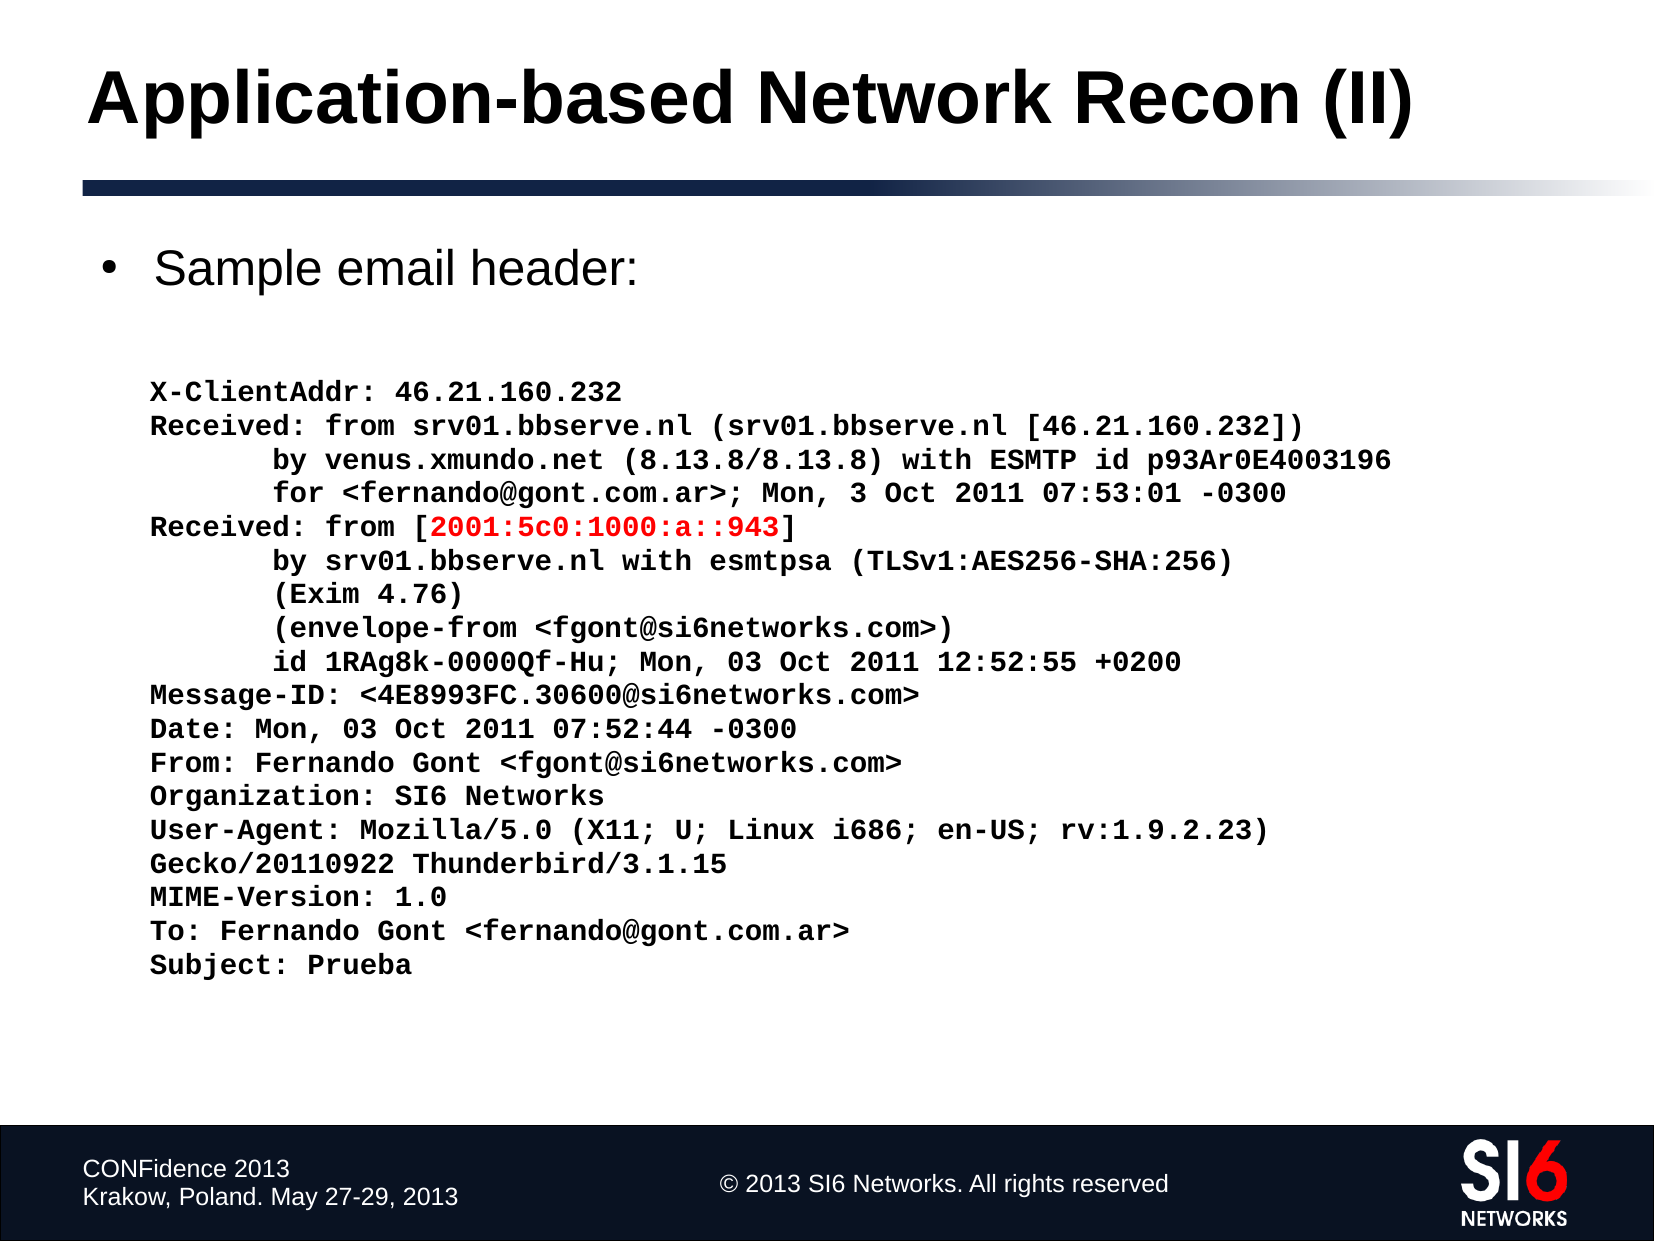

# Application-based Network Recon (II)
Sample email header:
X-ClientAddr: 46.21.160.232
Received: from srv01.bbserve.nl (srv01.bbserve.nl [46.21.160.232])
 by venus.xmundo.net (8.13.8/8.13.8) with ESMTP id p93Ar0E4003196
 for <fernando@gont.com.ar>; Mon, 3 Oct 2011 07:53:01 -0300
Received: from [2001:5c0:1000:a::943]
 by srv01.bbserve.nl with esmtpsa (TLSv1:AES256-SHA:256)
 (Exim 4.76)
 (envelope-from <fgont@si6networks.com>)
 id 1RAg8k-0000Qf-Hu; Mon, 03 Oct 2011 12:52:55 +0200
Message-ID: <4E8993FC.30600@si6networks.com>
Date: Mon, 03 Oct 2011 07:52:44 -0300
From: Fernando Gont <fgont@si6networks.com>
Organization: SI6 Networks
User-Agent: Mozilla/5.0 (X11; U; Linux i686; en-US; rv:1.9.2.23)
Gecko/20110922 Thunderbird/3.1.15
MIME-Version: 1.0
To: Fernando Gont <fernando@gont.com.ar>
Subject: Prueba